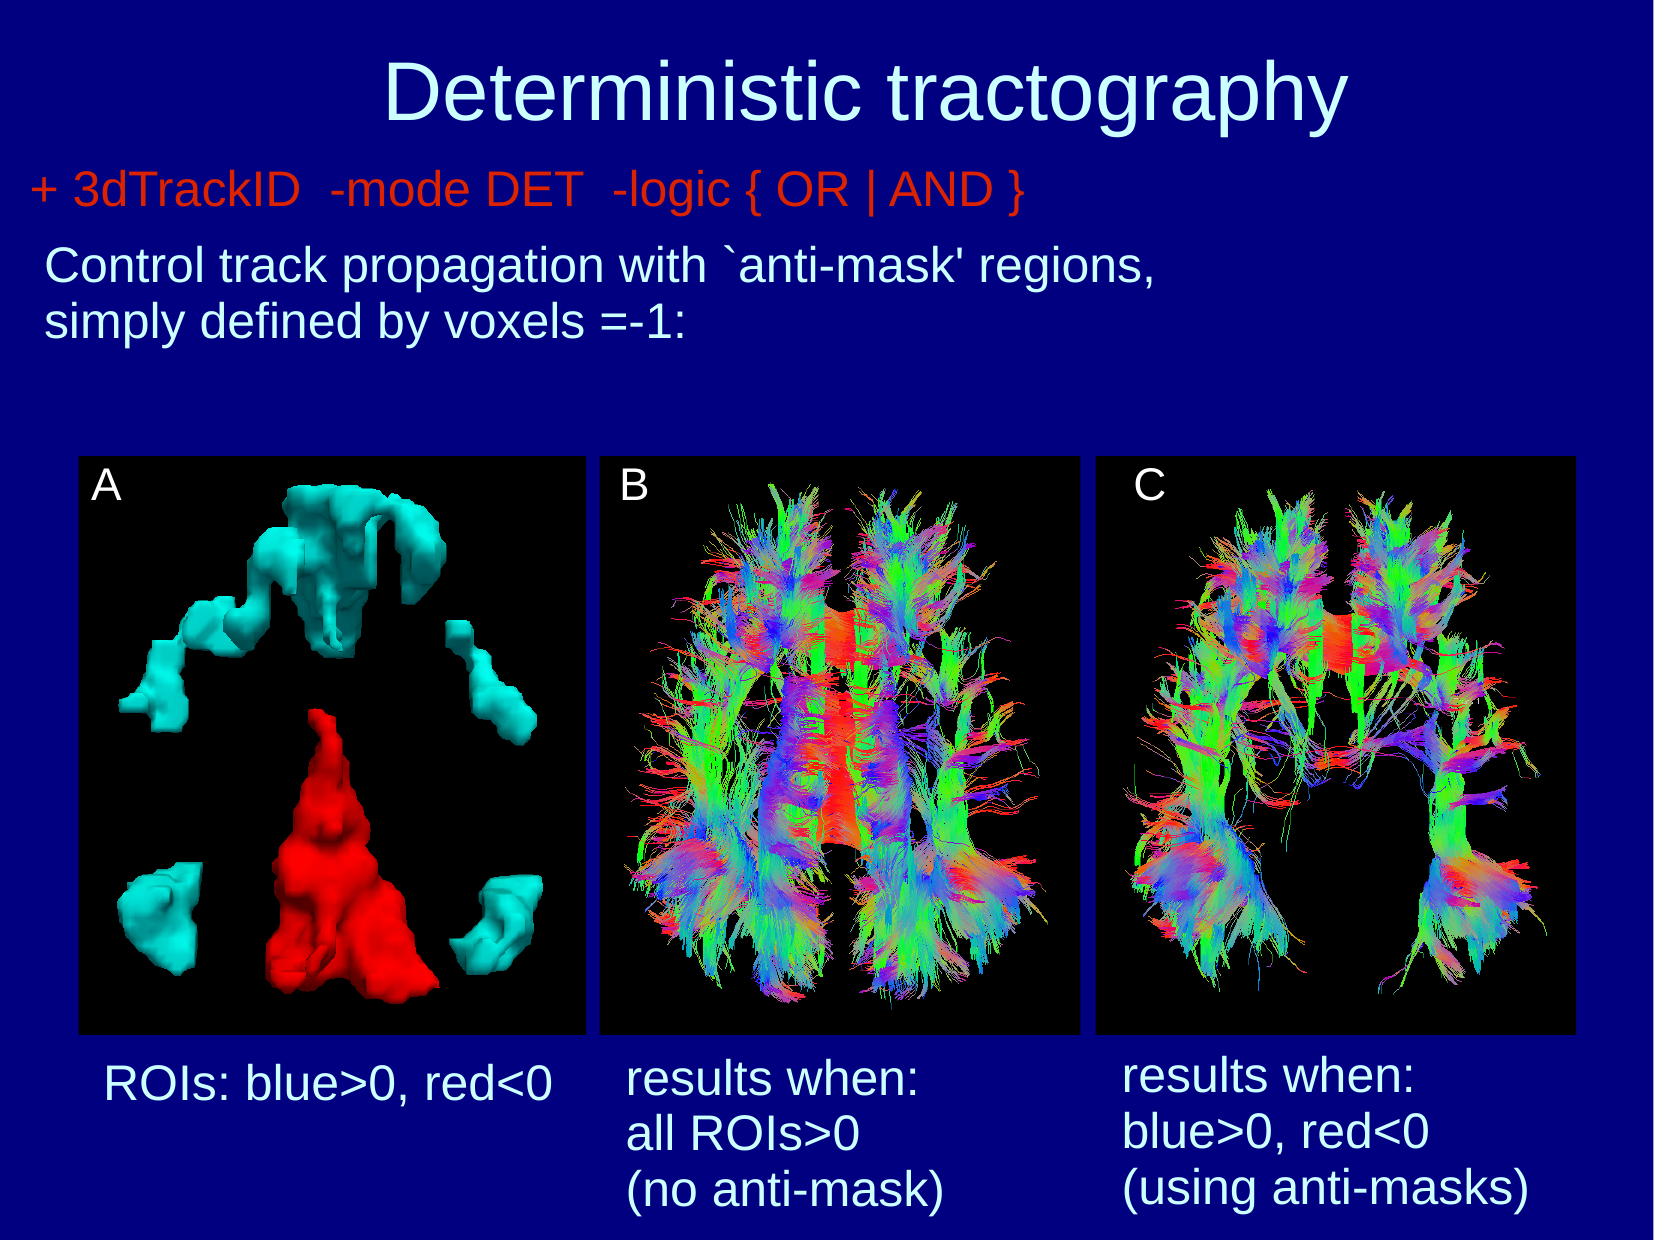

# Deterministic tractography
+ 3dTrackID -mode DET -logic { OR | AND }
Control track propagation with `anti-mask' regions,
simply defined by voxels =-1:
A
C
B
results when:
blue>0, red<0
(using anti-masks)
results when:
all ROIs>0
(no anti-mask)
ROIs: blue>0, red<0